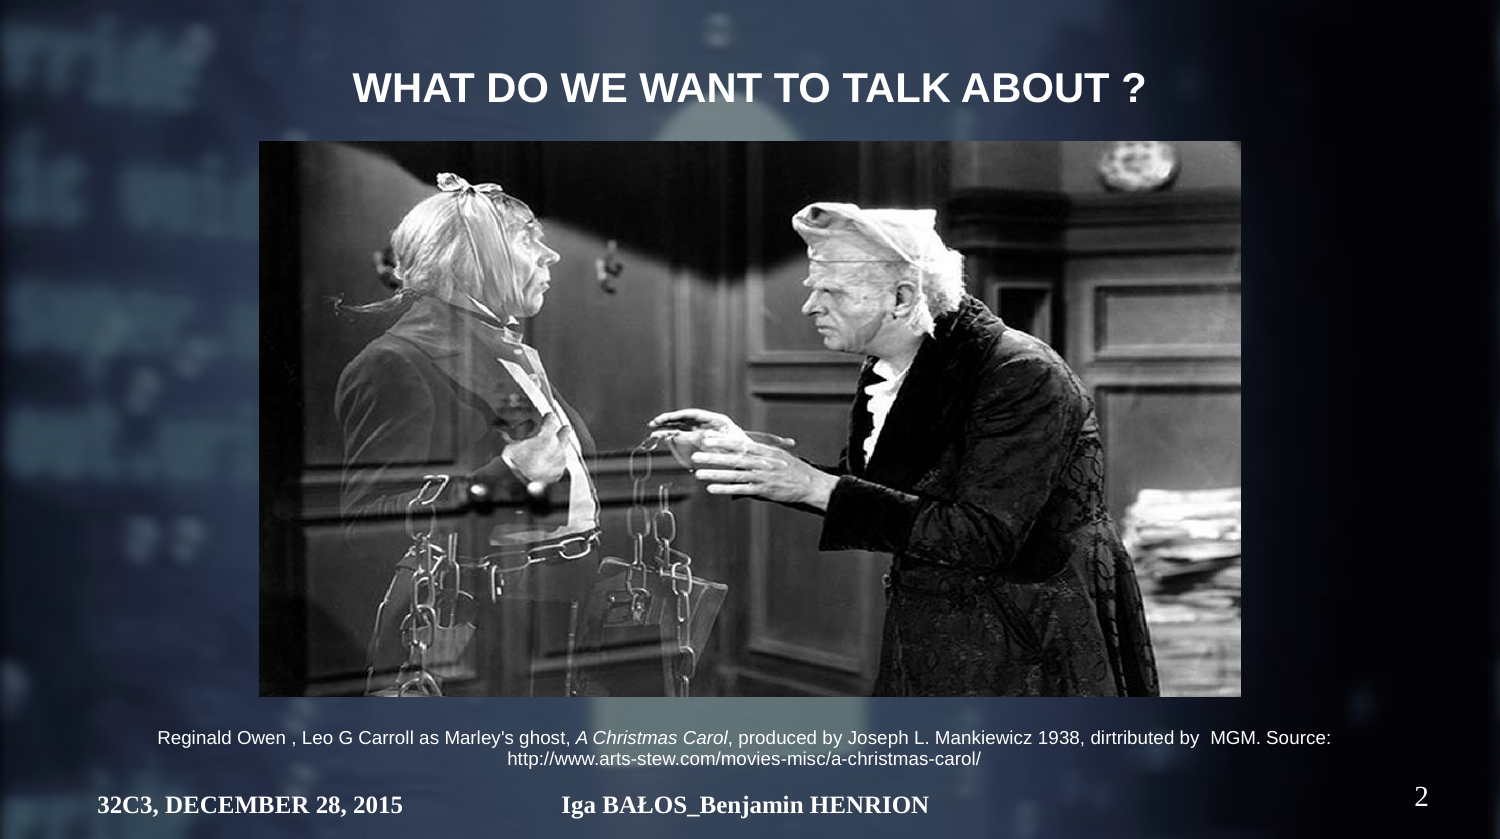

# WHAT DO WE WANT TO TALK ABOUT ?
Reginald Owen , Leo G Carroll as Marley's ghost, A Christmas Carol, produced by Joseph L. Mankiewicz 1938, dirtributed by MGM. Source: http://www.arts-stew.com/movies-misc/a-christmas-carol/
2
32C3, DECEMBER 22, 2015
Iga BAŁOS_Benjamin HENRION